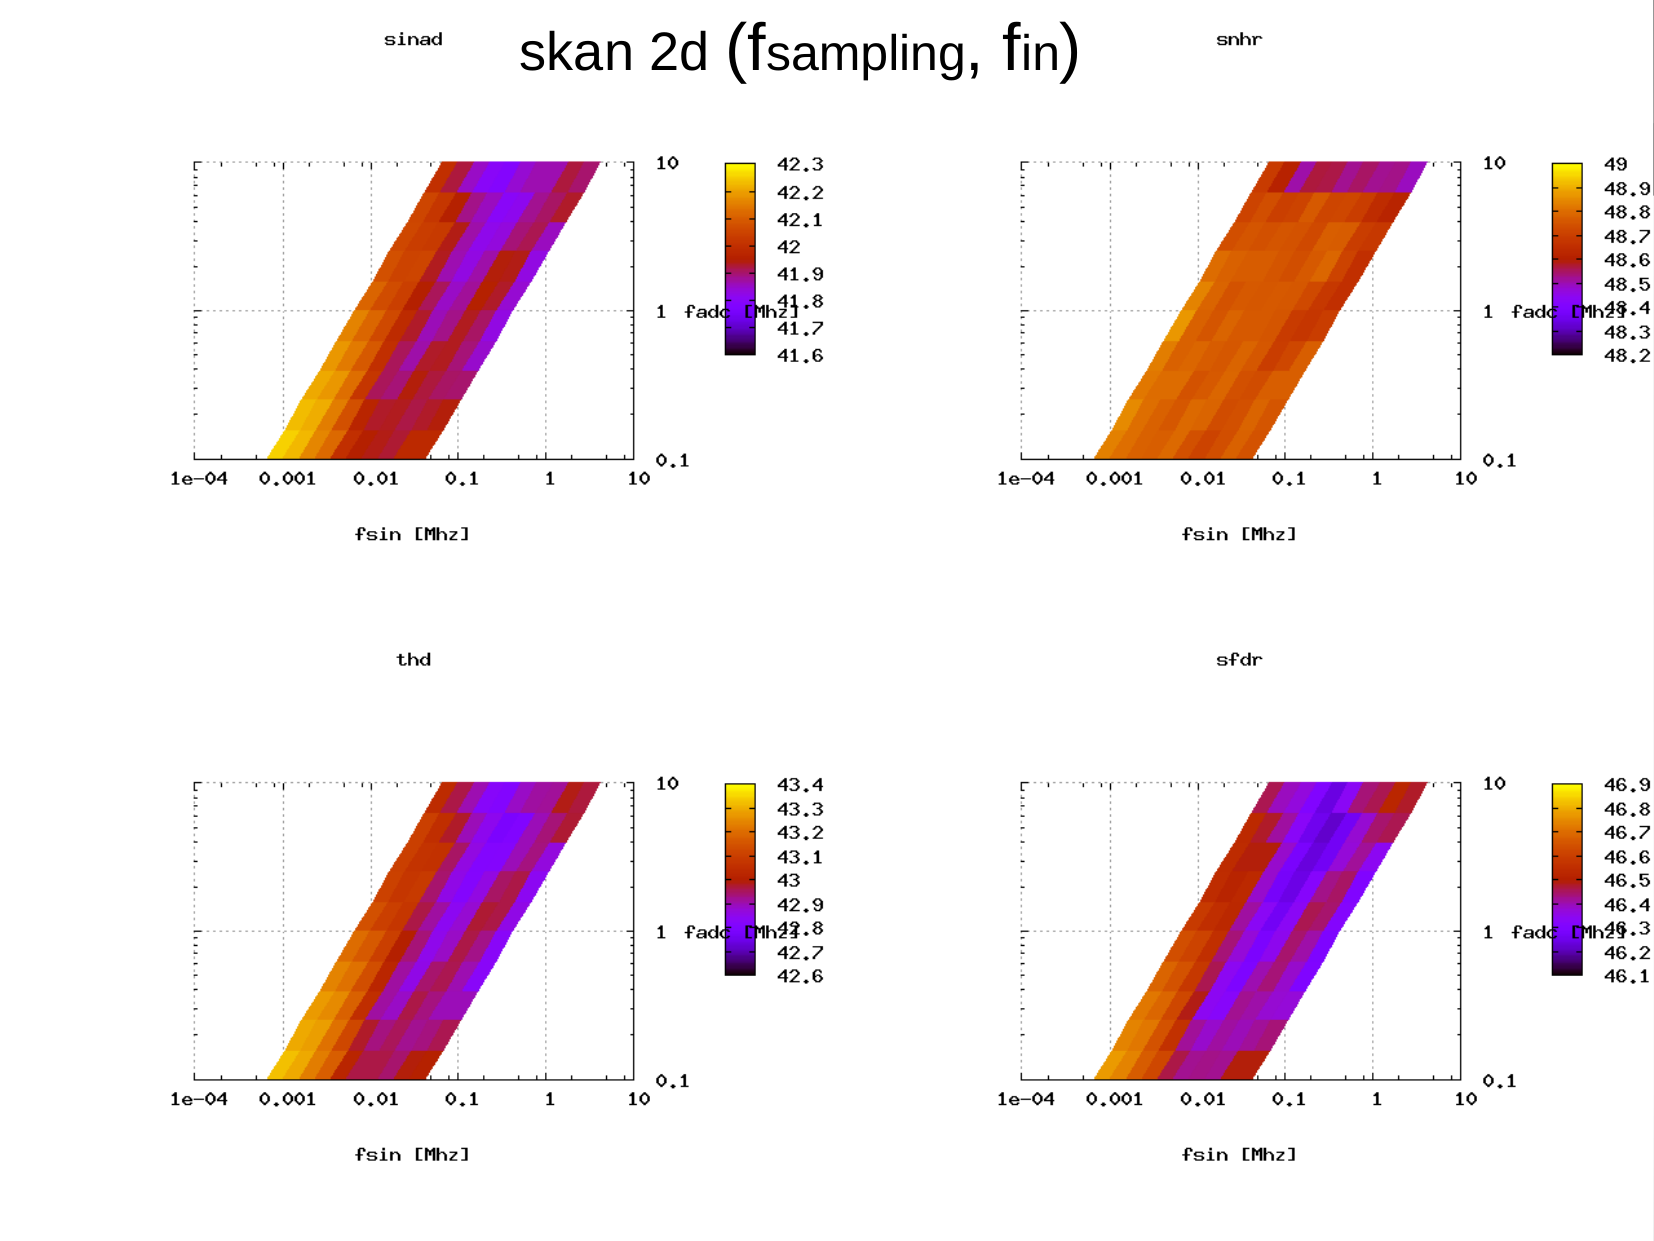

# skany „2D”
skan 2d (fsampling, fin)